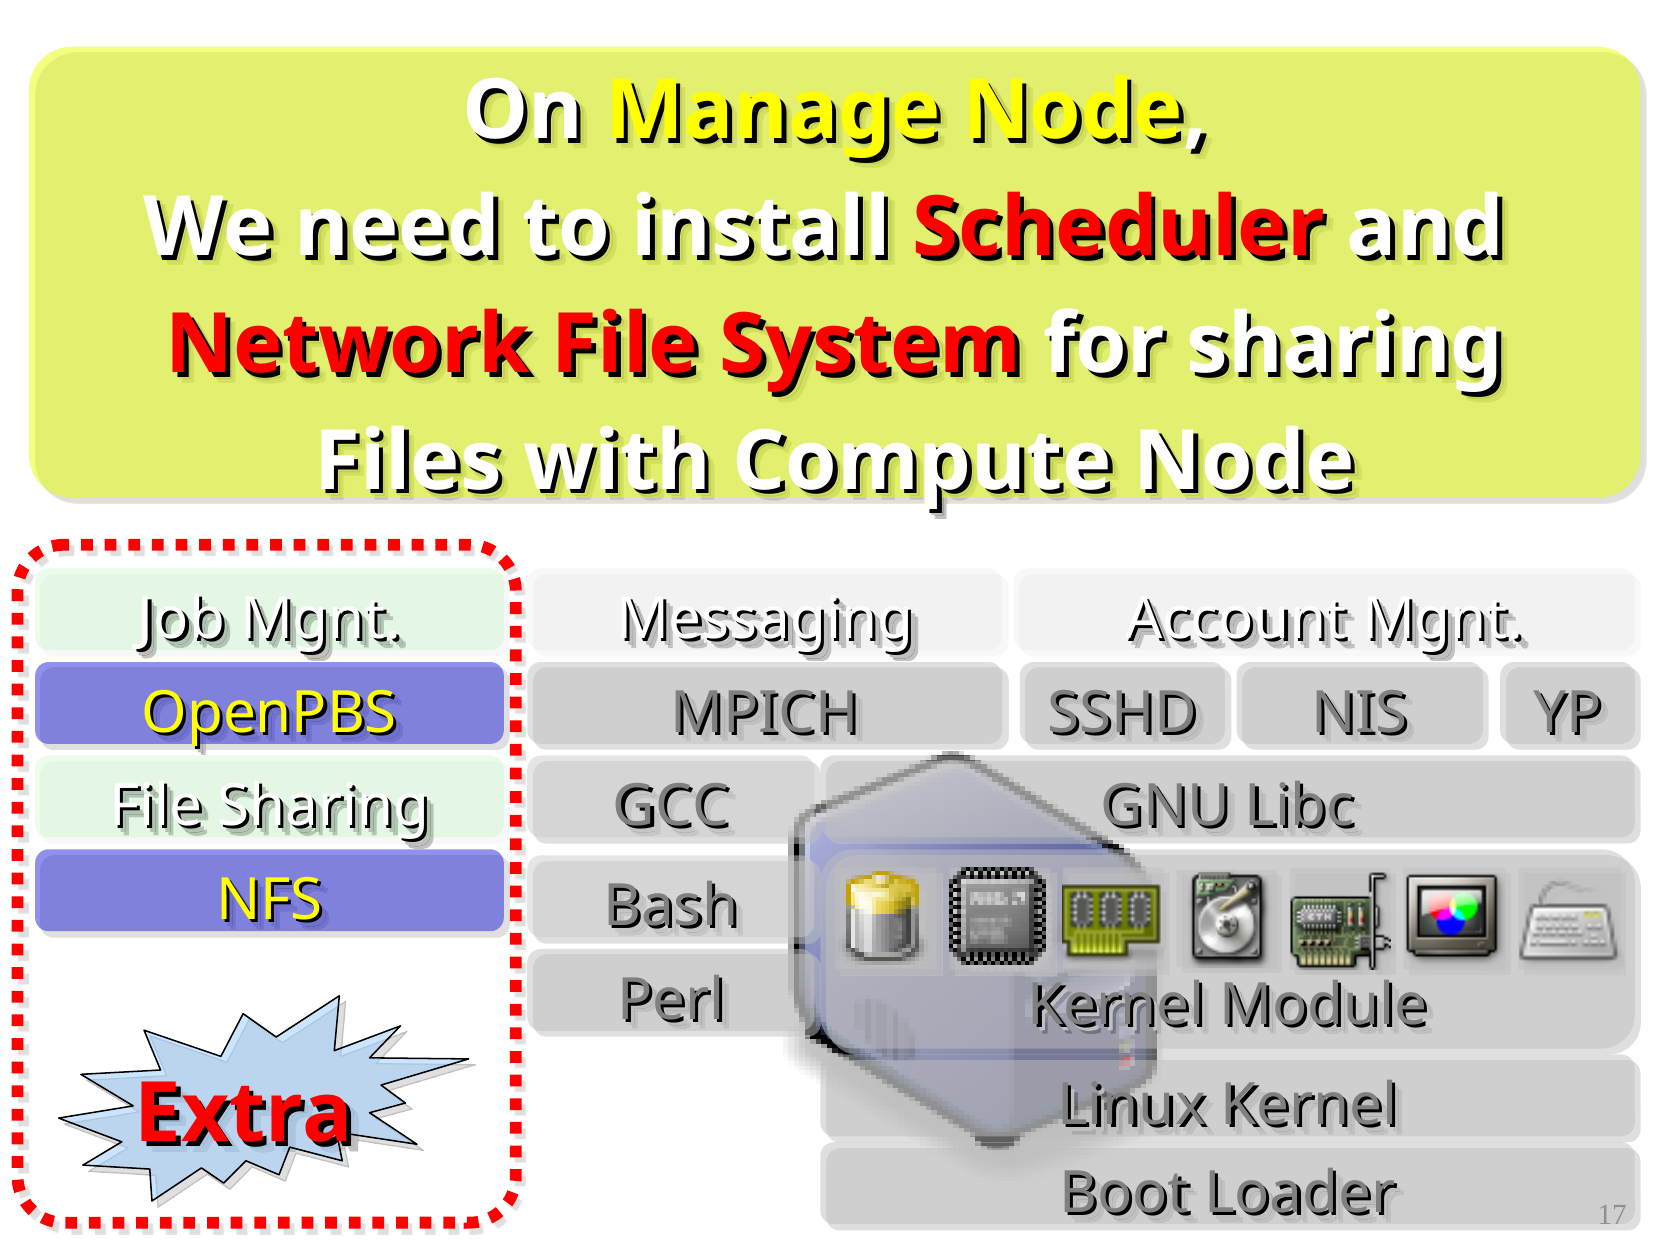

On Manage Node,
We need to install Scheduler and
Network File System for sharing
Files with Compute Node
Job Mgnt.
Messaging
Account Mgnt.
OpenPBS
MPICH
SSHD
NIS
YP
File Sharing
GCC
GNU Libc
NFS
Kernel Module
Bash
Perl
Extra
Linux Kernel
Boot Loader
17